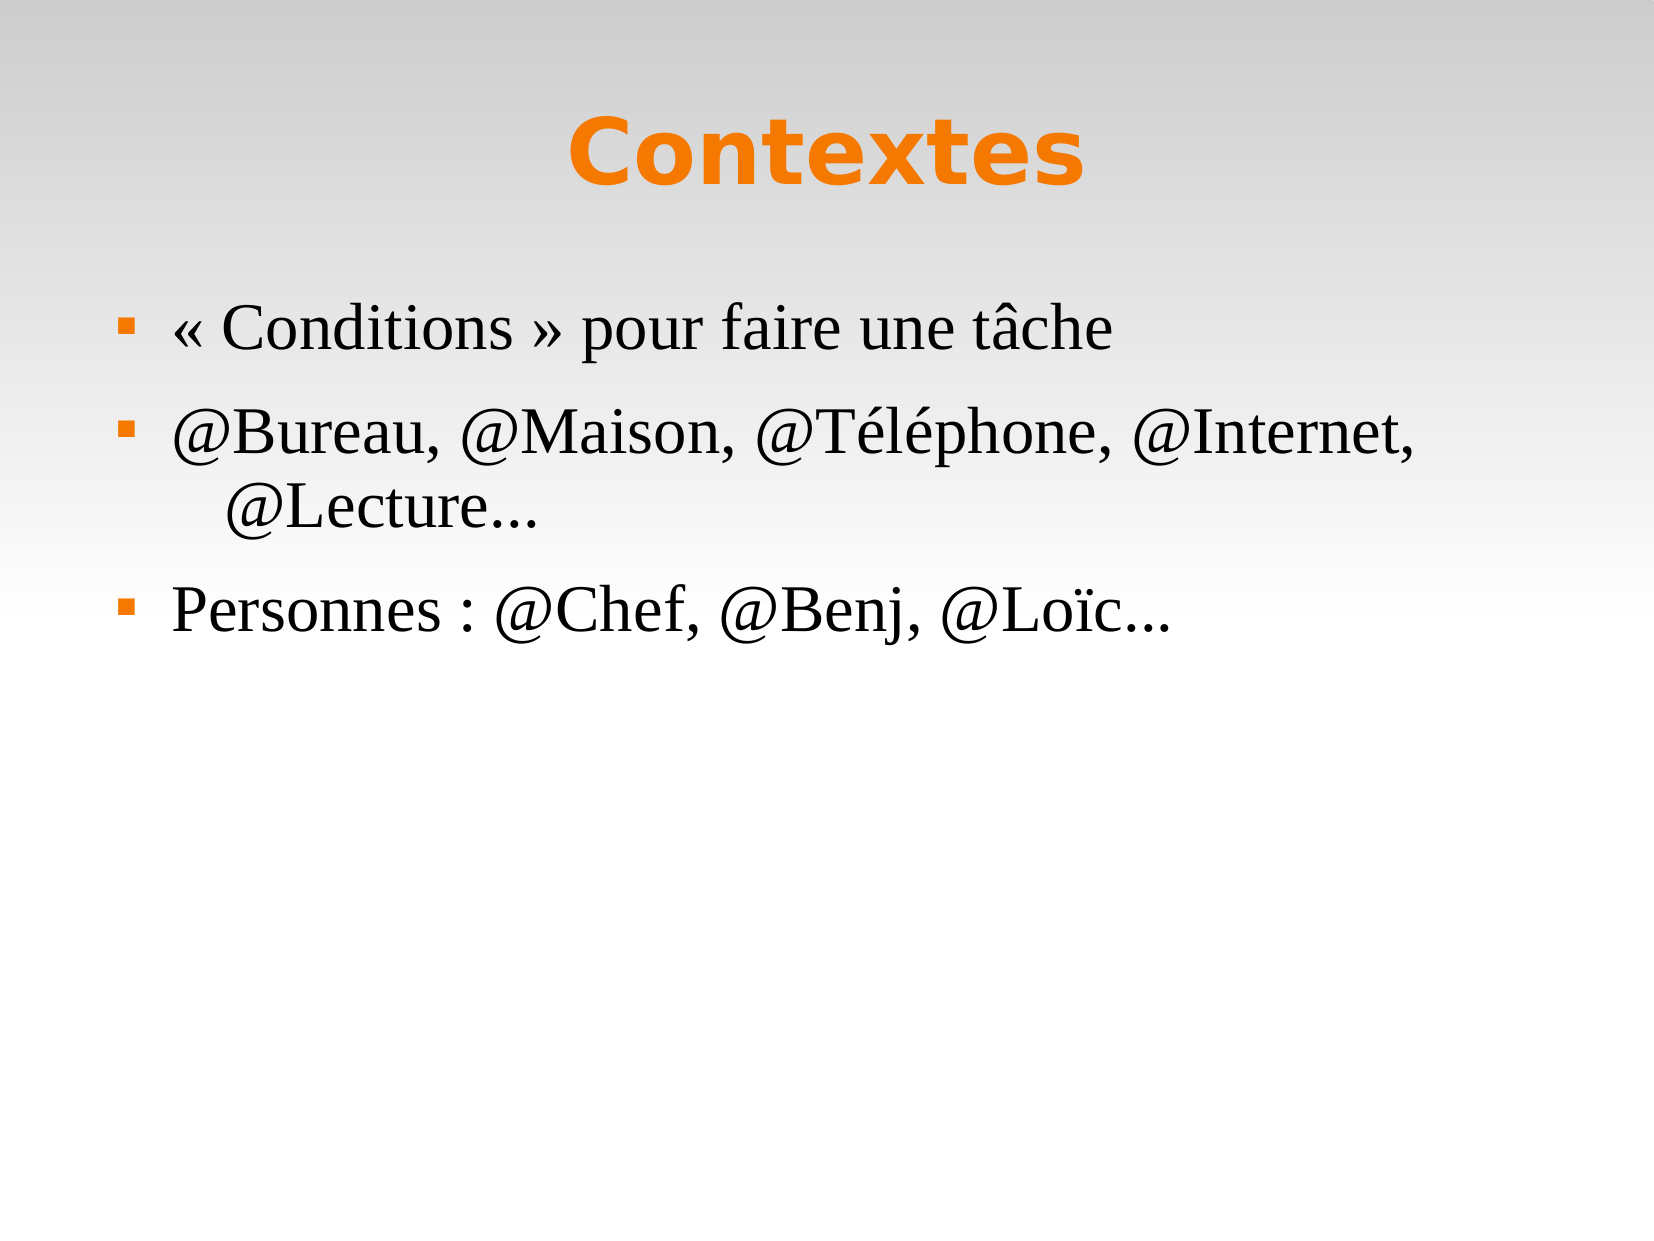

# Contextes
« Conditions » pour faire une tâche
@Bureau, @Maison, @Téléphone, @Internet, @Lecture...
Personnes : @Chef, @Benj, @Loïc...